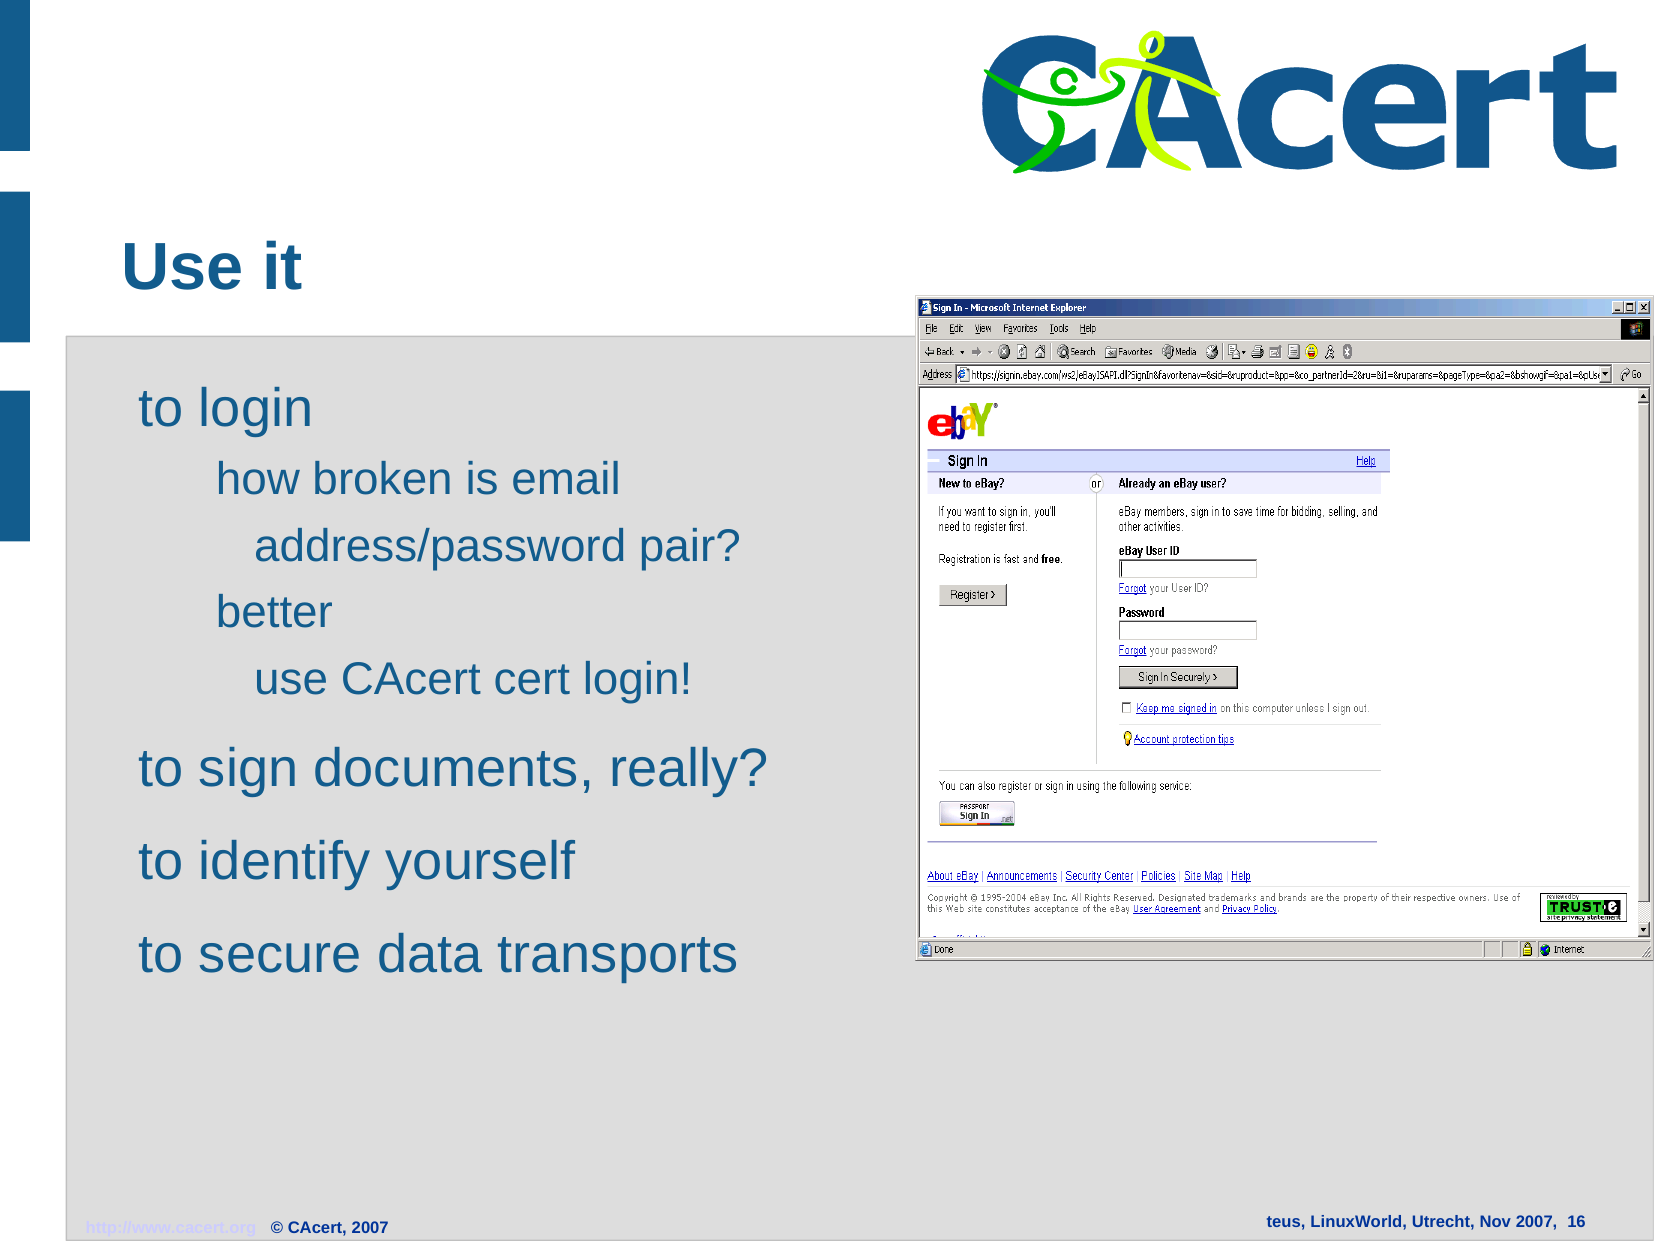

# Use it
to login
how broken is email
 address/password pair?
better
 use CAcert cert login!
to sign documents, really?
to identify yourself
to secure data transports